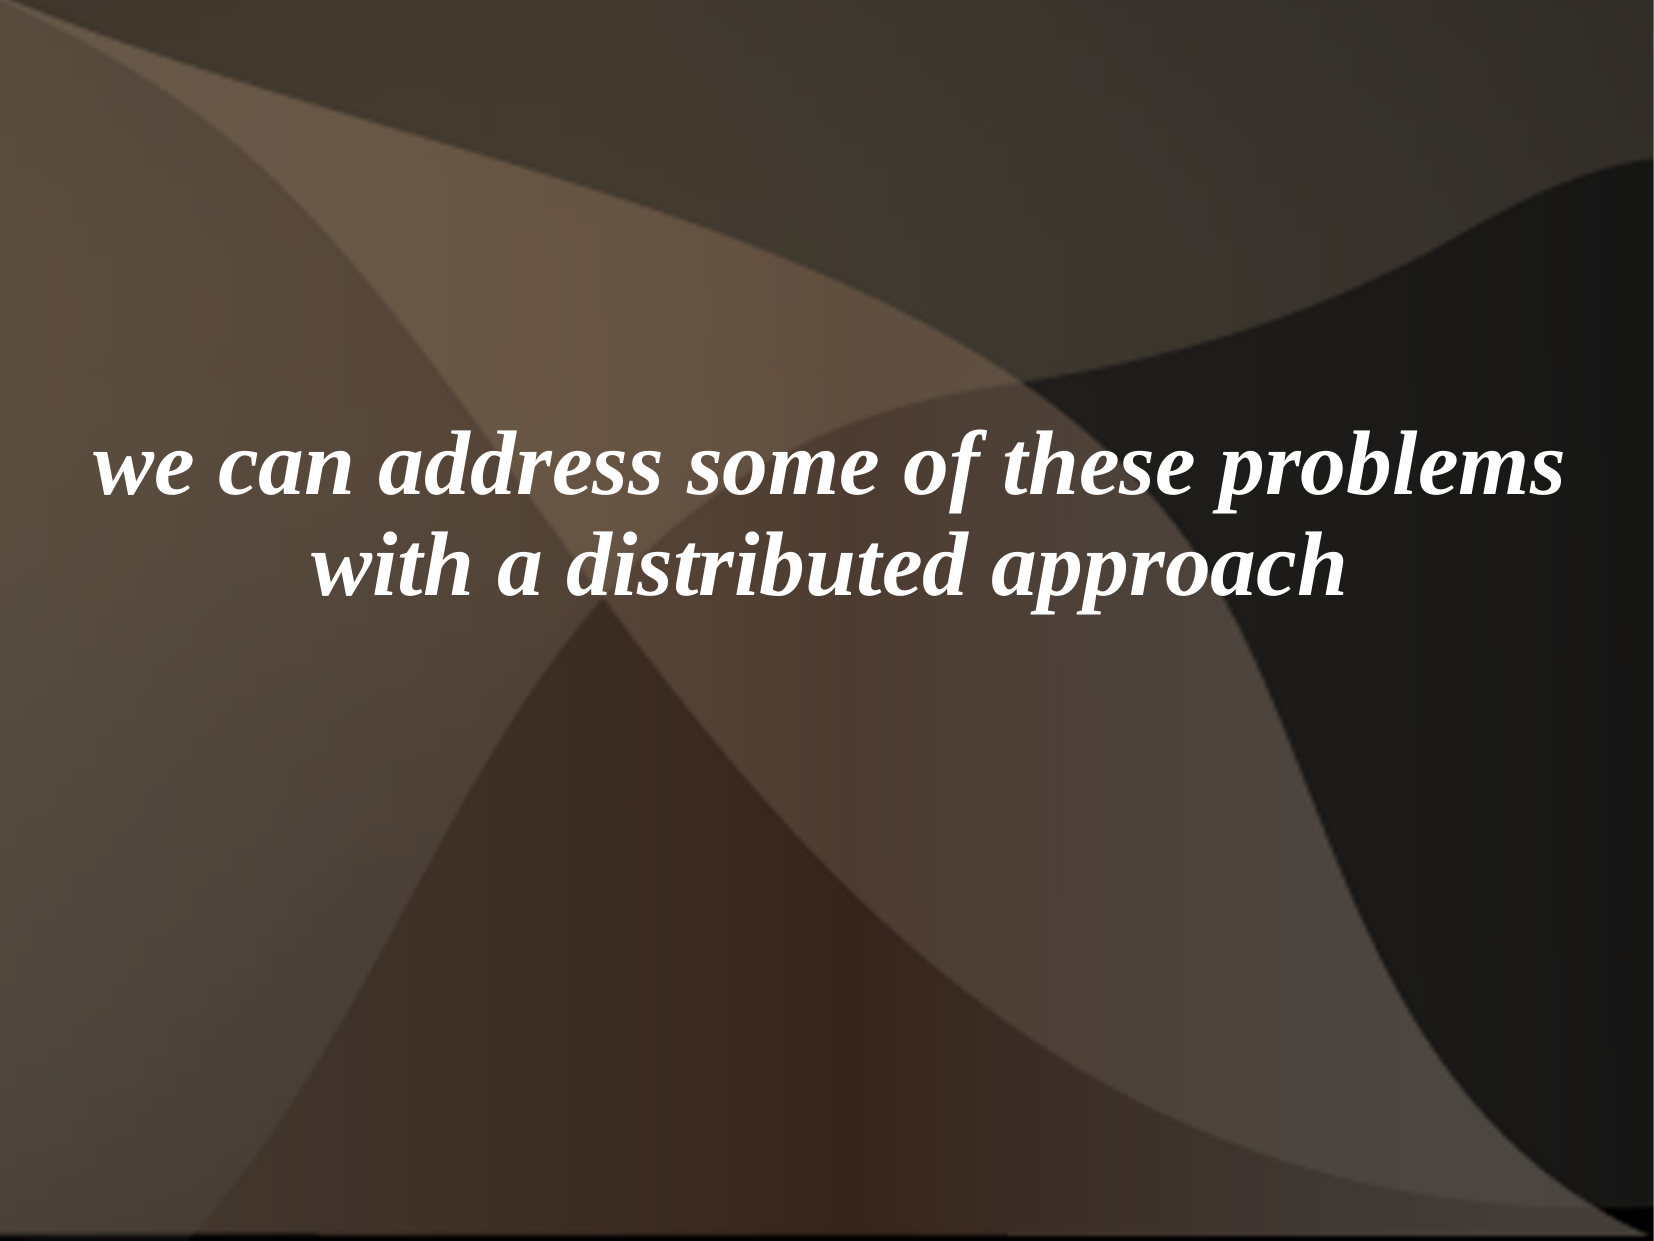

# we can address some of these problems with a distributed approach